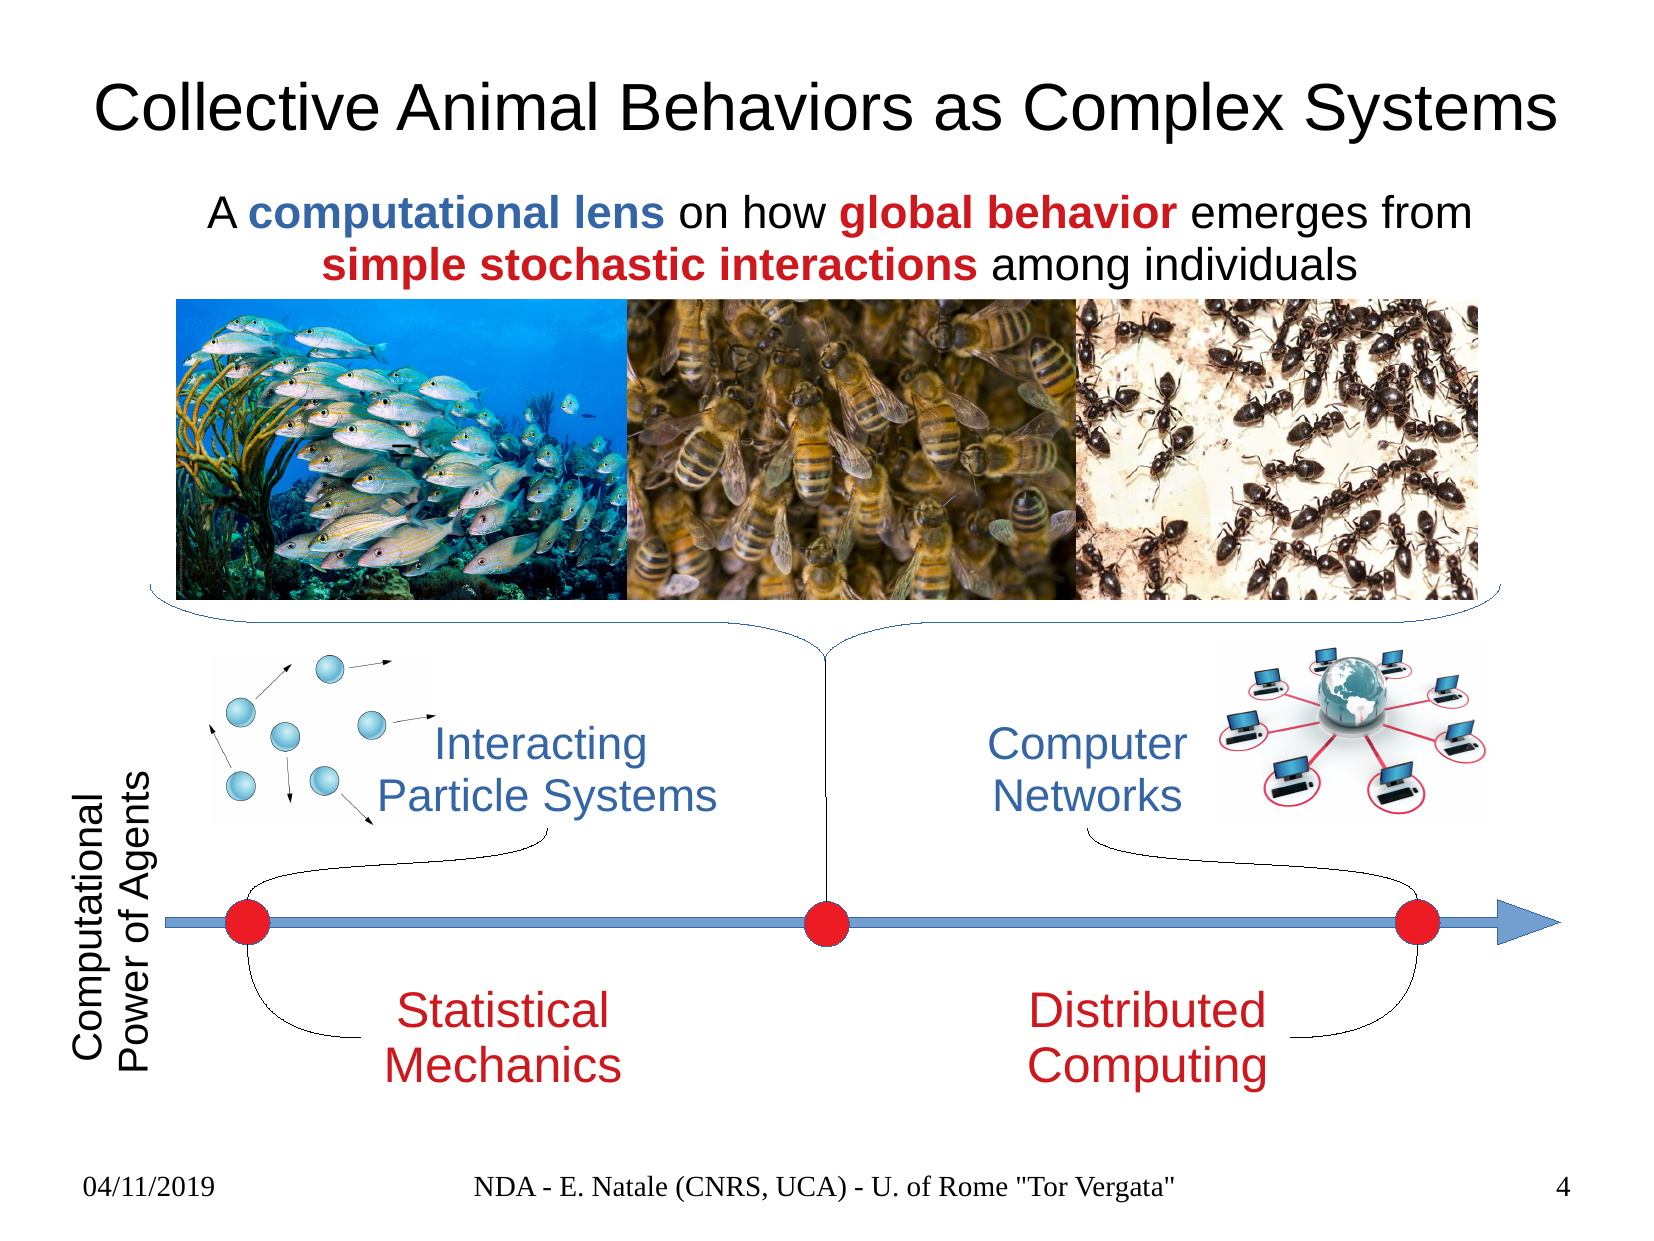

# Collective Animal Behaviors as Complex Systems
A computational lens on how global behavior emerges from
simple stochastic interactions among individuals
=
Interacting
Particle Systems
Computer
Networks
Computational
Power of Agents
Statistical
Mechanics
Distributed Computing
04/11/2019
NDA - E. Natale (CNRS, UCA) - U. of Rome "Tor Vergata"
4